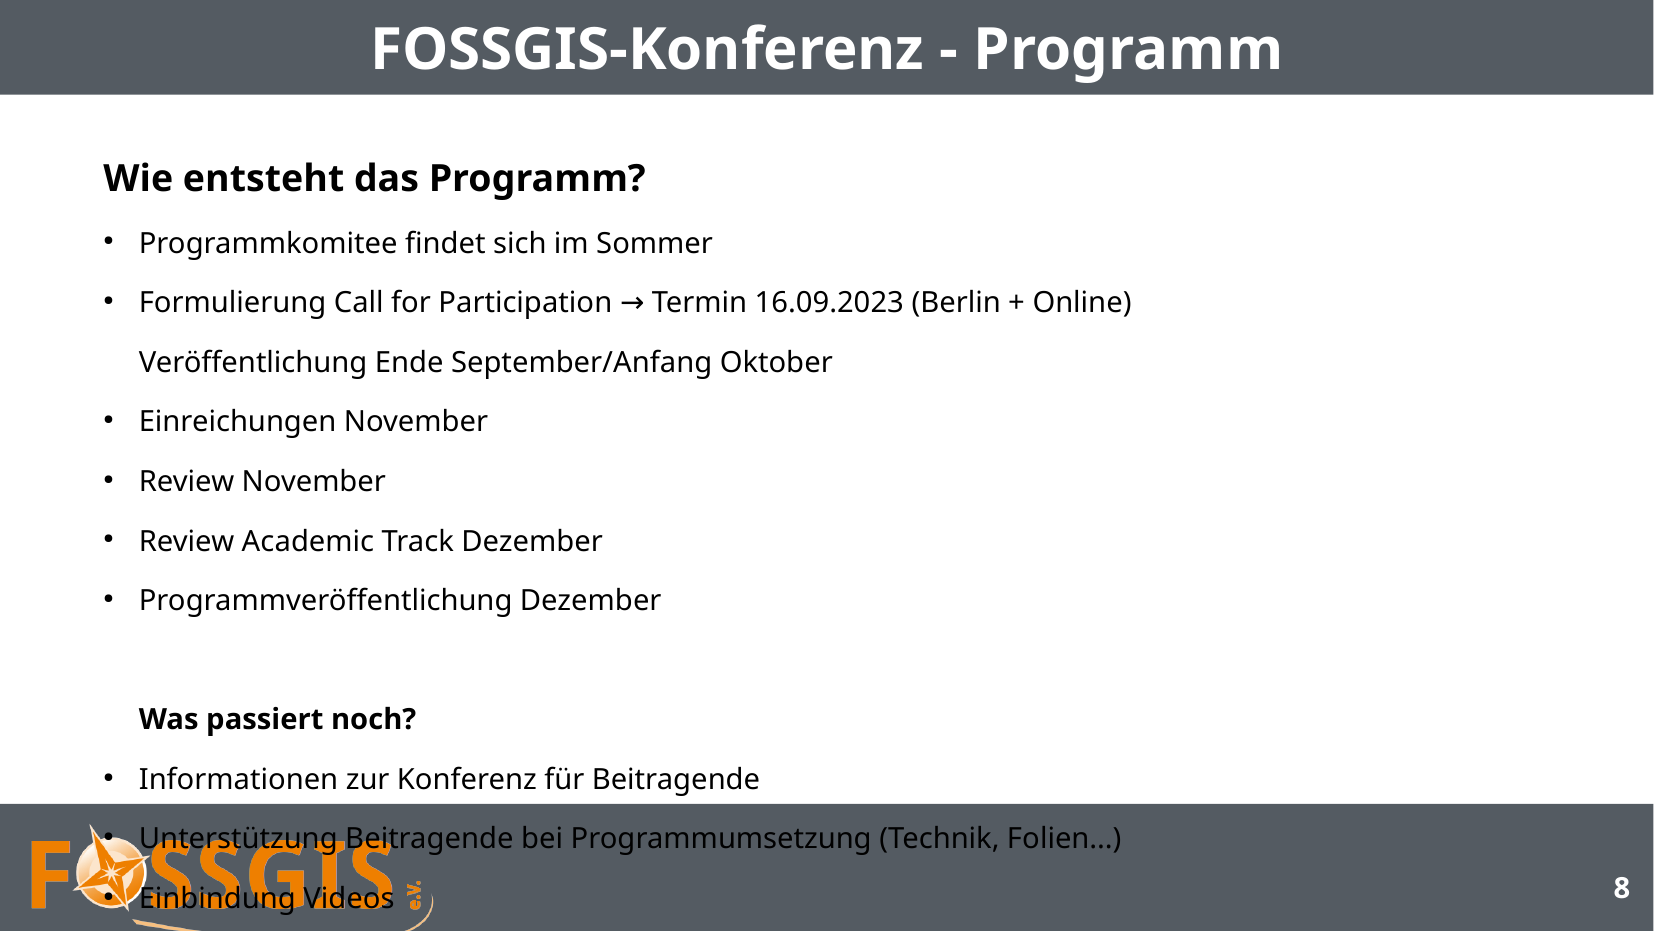

FOSSGIS-Konferenz - Programm
Wie entsteht das Programm?
Programmkomitee findet sich im Sommer
Formulierung Call for Participation → Termin 16.09.2023 (Berlin + Online)
Veröffentlichung Ende September/Anfang Oktober
Einreichungen November
Review November
Review Academic Track Dezember
Programmveröffentlichung Dezember
Was passiert noch?
Informationen zur Konferenz für Beitragende
Unterstützung Beitragende bei Programmumsetzung (Technik, Folien...)
Einbindung Videos
#